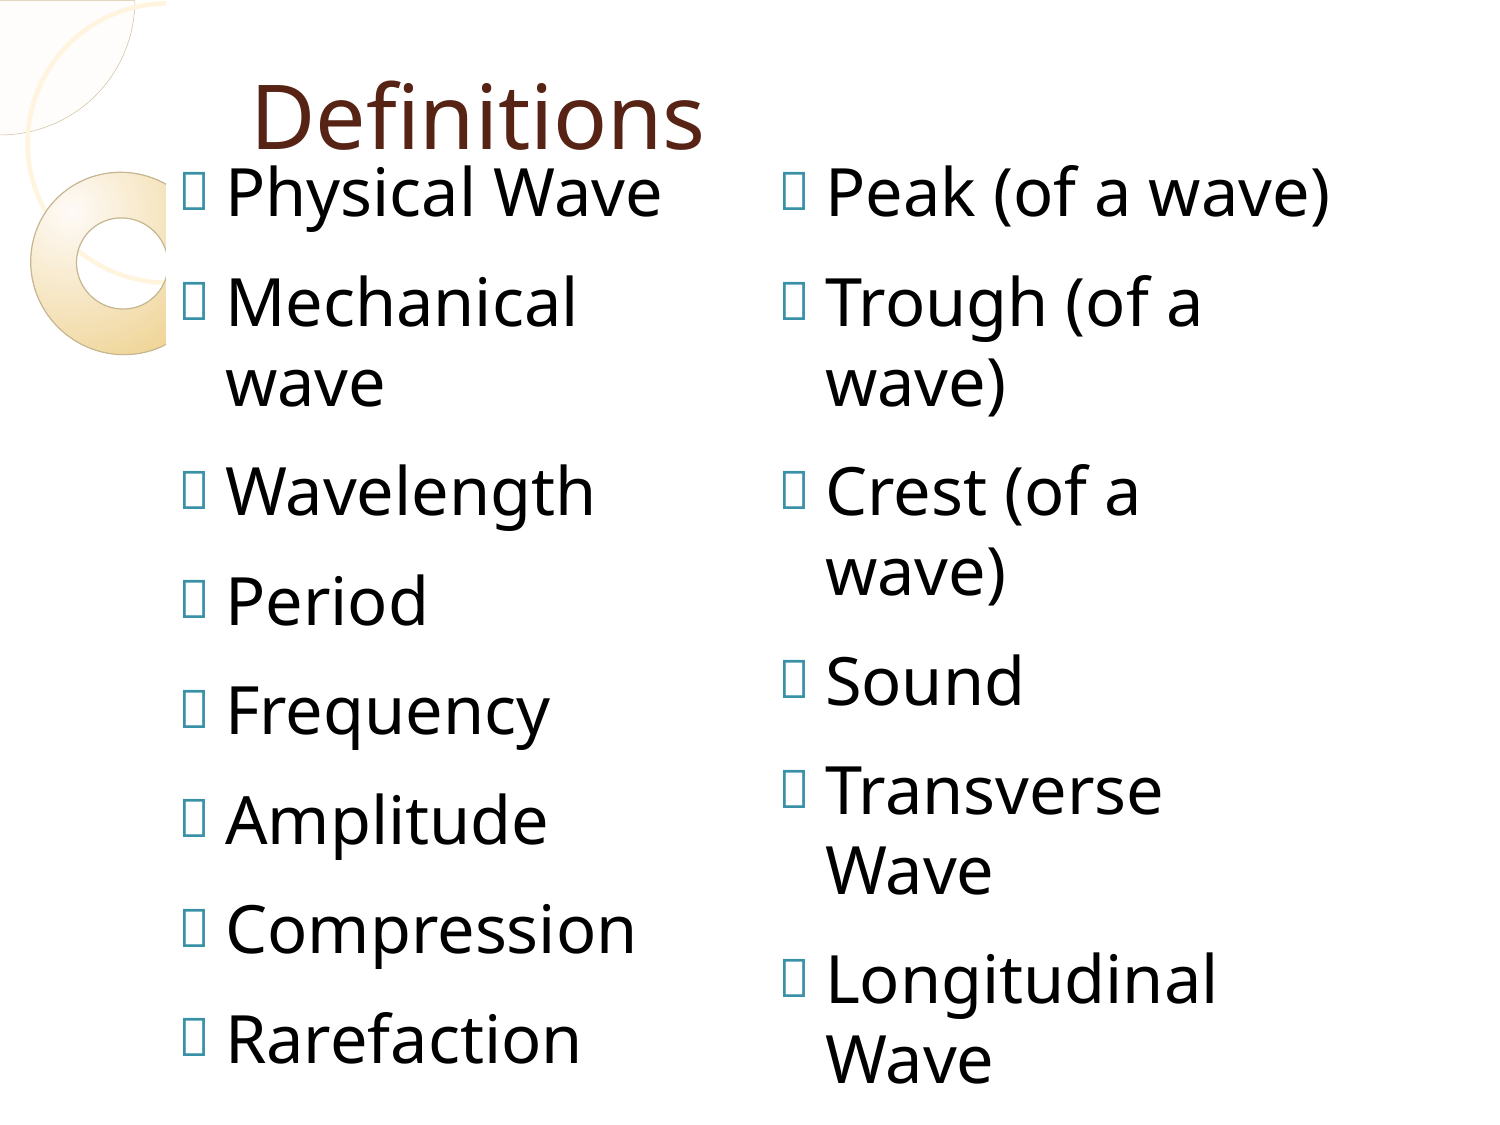

# Definitions
Physical Wave
Mechanical wave
Wavelength
Period
Frequency
Amplitude
Compression
Rarefaction
Peak (of a wave)
Trough (of a wave)
Crest (of a wave)
Sound
Transverse Wave
Longitudinal Wave
Interference
Superposition